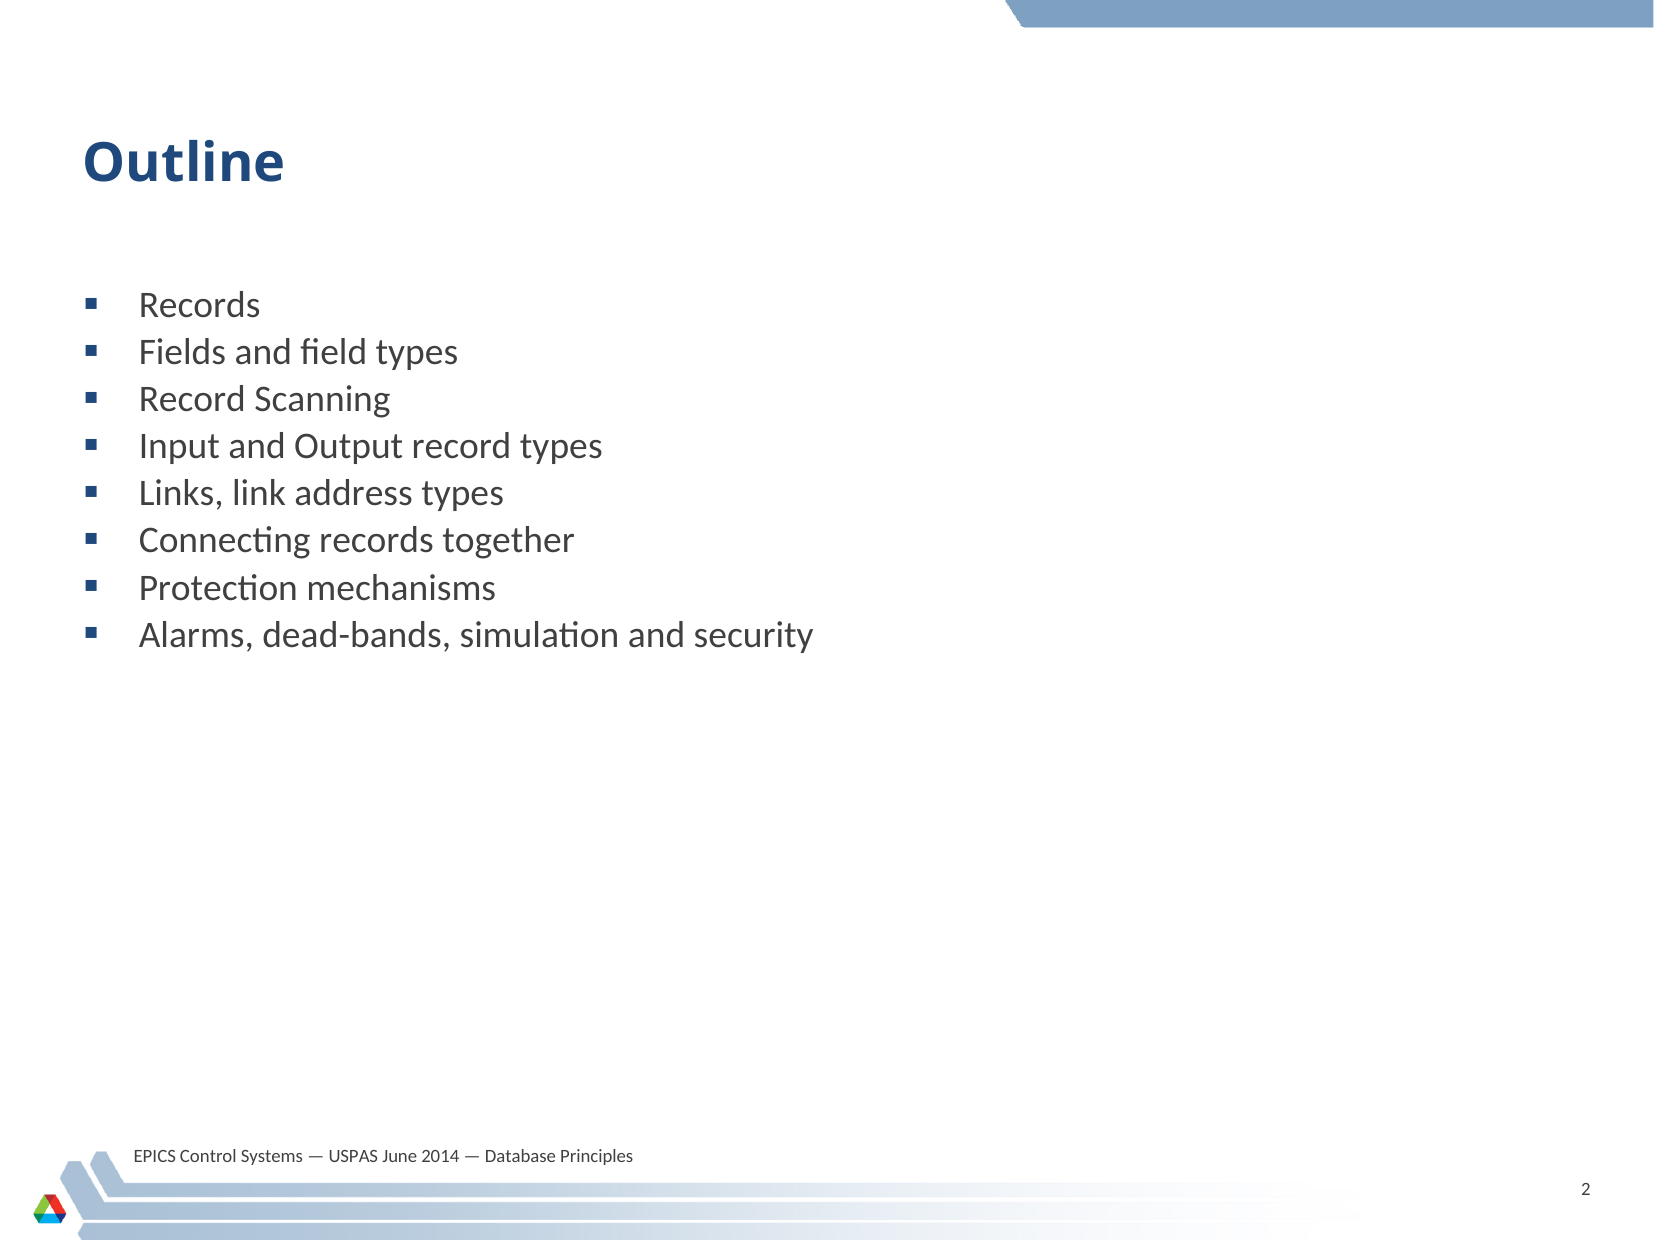

# Outline
Records
Fields and field types
Record Scanning
Input and Output record types
Links, link address types
Connecting records together
Protection mechanisms
Alarms, dead-bands, simulation and security
EPICS Control Systems — USPAS June 2014 — Database Principles
2